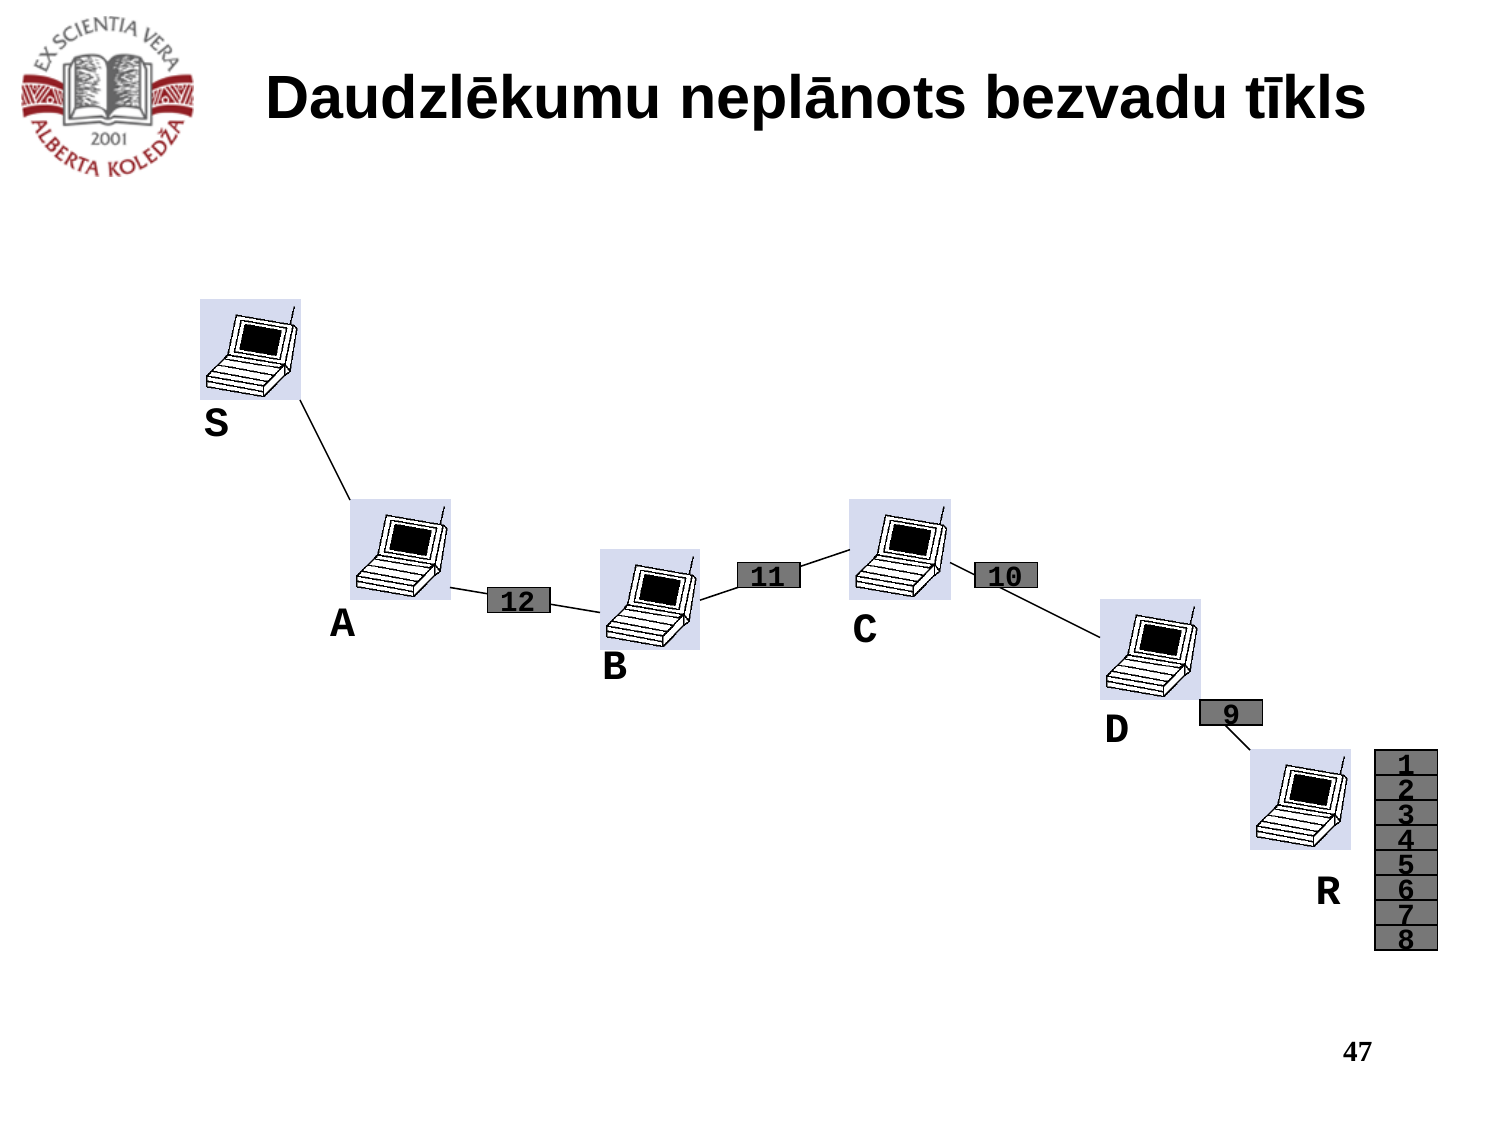

# Daudzlēkumu neplānots bezvadu tīkls
S
11
10
A
12
C
B
D
9
1
2
3
4
5
R
6
7
8